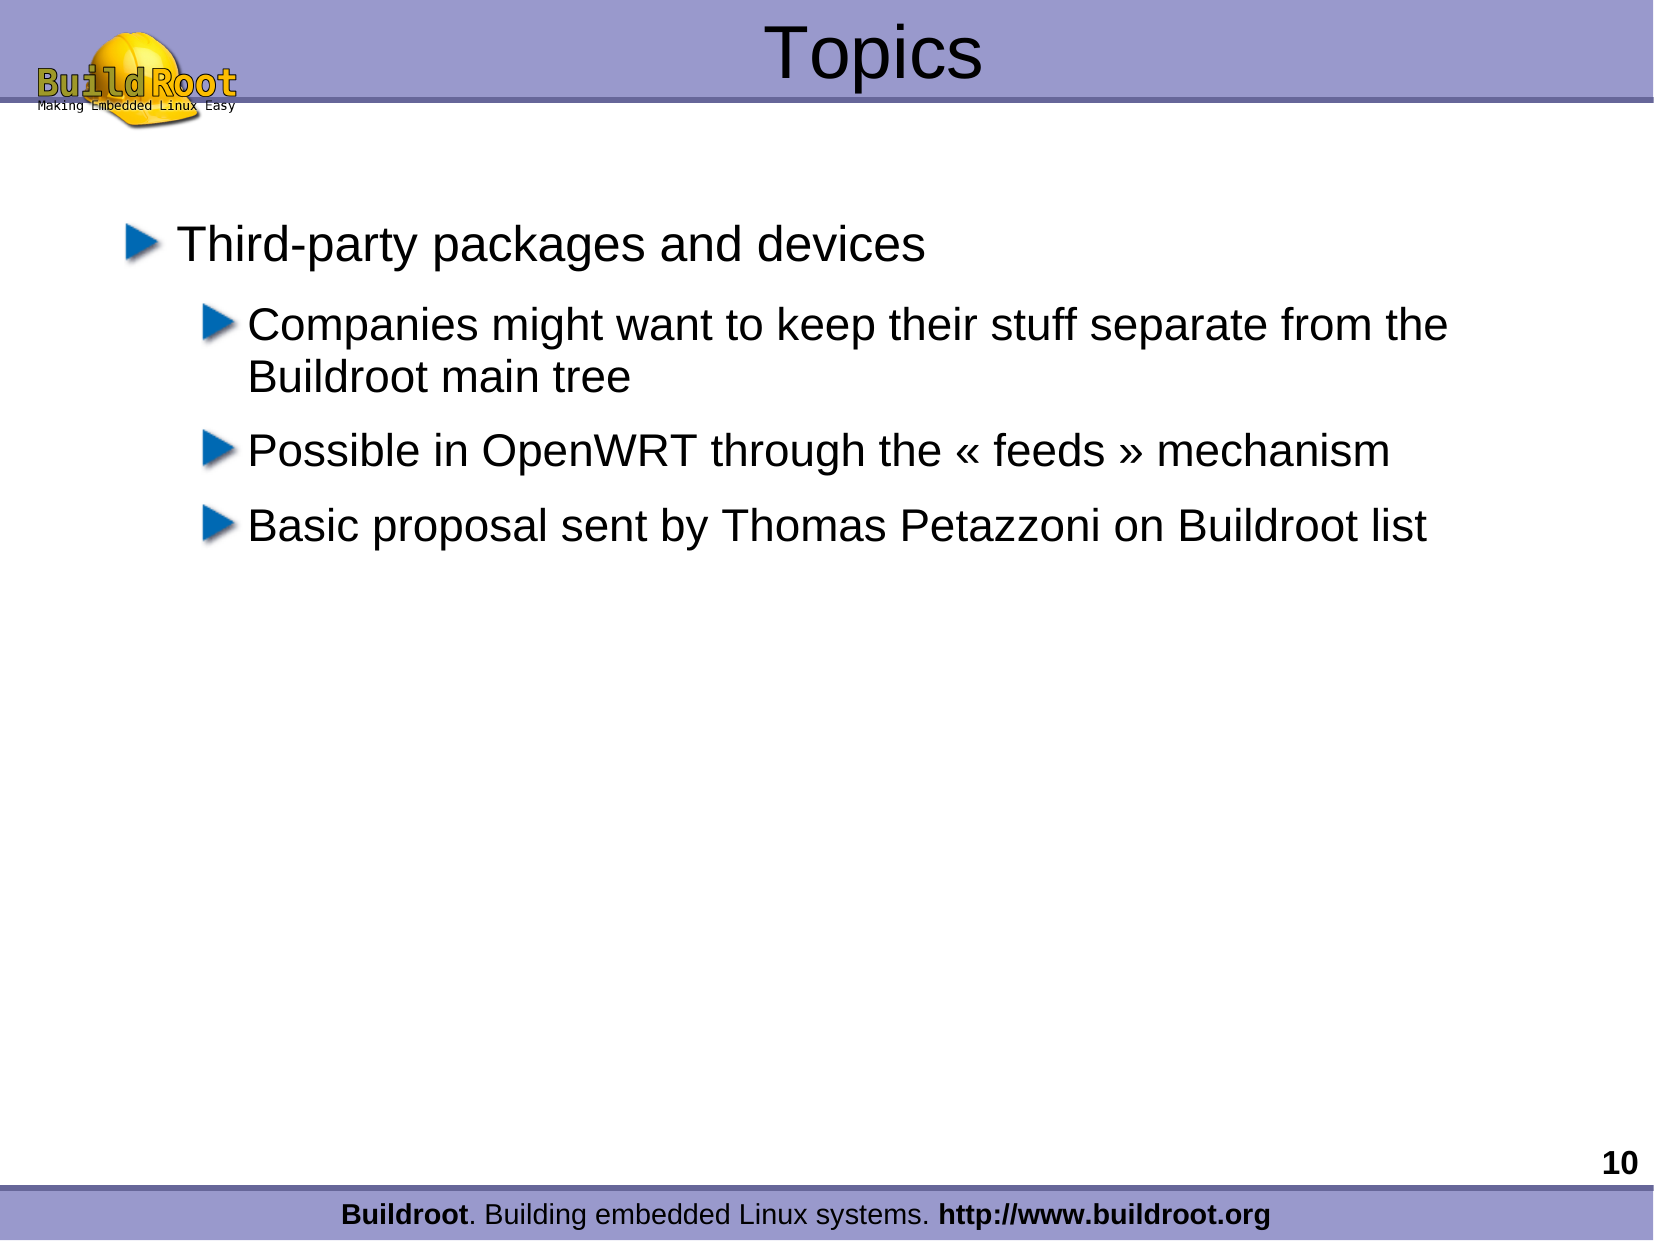

# Topics
Third-party packages and devices
Companies might want to keep their stuff separate from the Buildroot main tree
Possible in OpenWRT through the « feeds » mechanism
Basic proposal sent by Thomas Petazzoni on Buildroot list